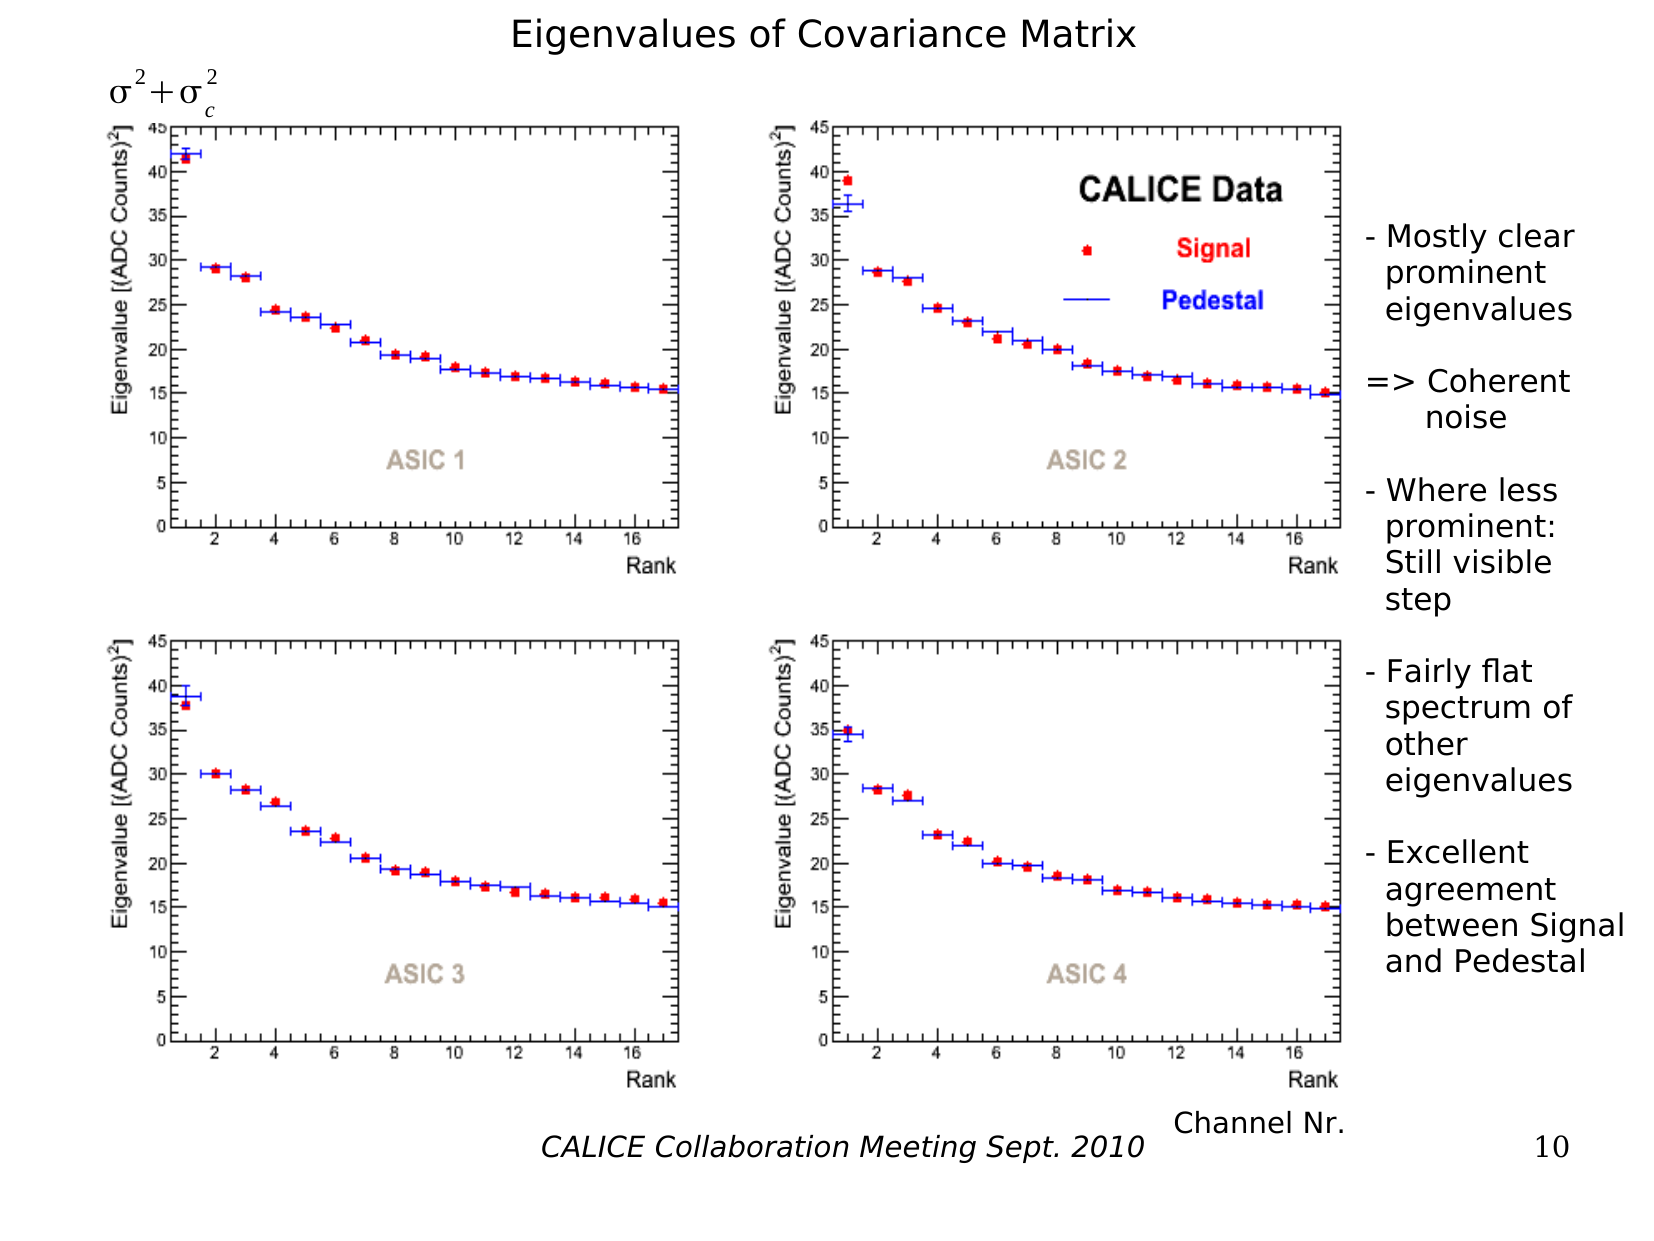

Eigenvalues of Covariance Matrix
- Mostly clear
 prominent
 eigenvalues
=> Coherent
 noise
- Where less
 prominent:
 Still visible
 step
- Fairly flat
 spectrum of
 other
 eigenvalues
- Excellent
 agreement
 between Signal
 and Pedestal
Channel Nr.
10